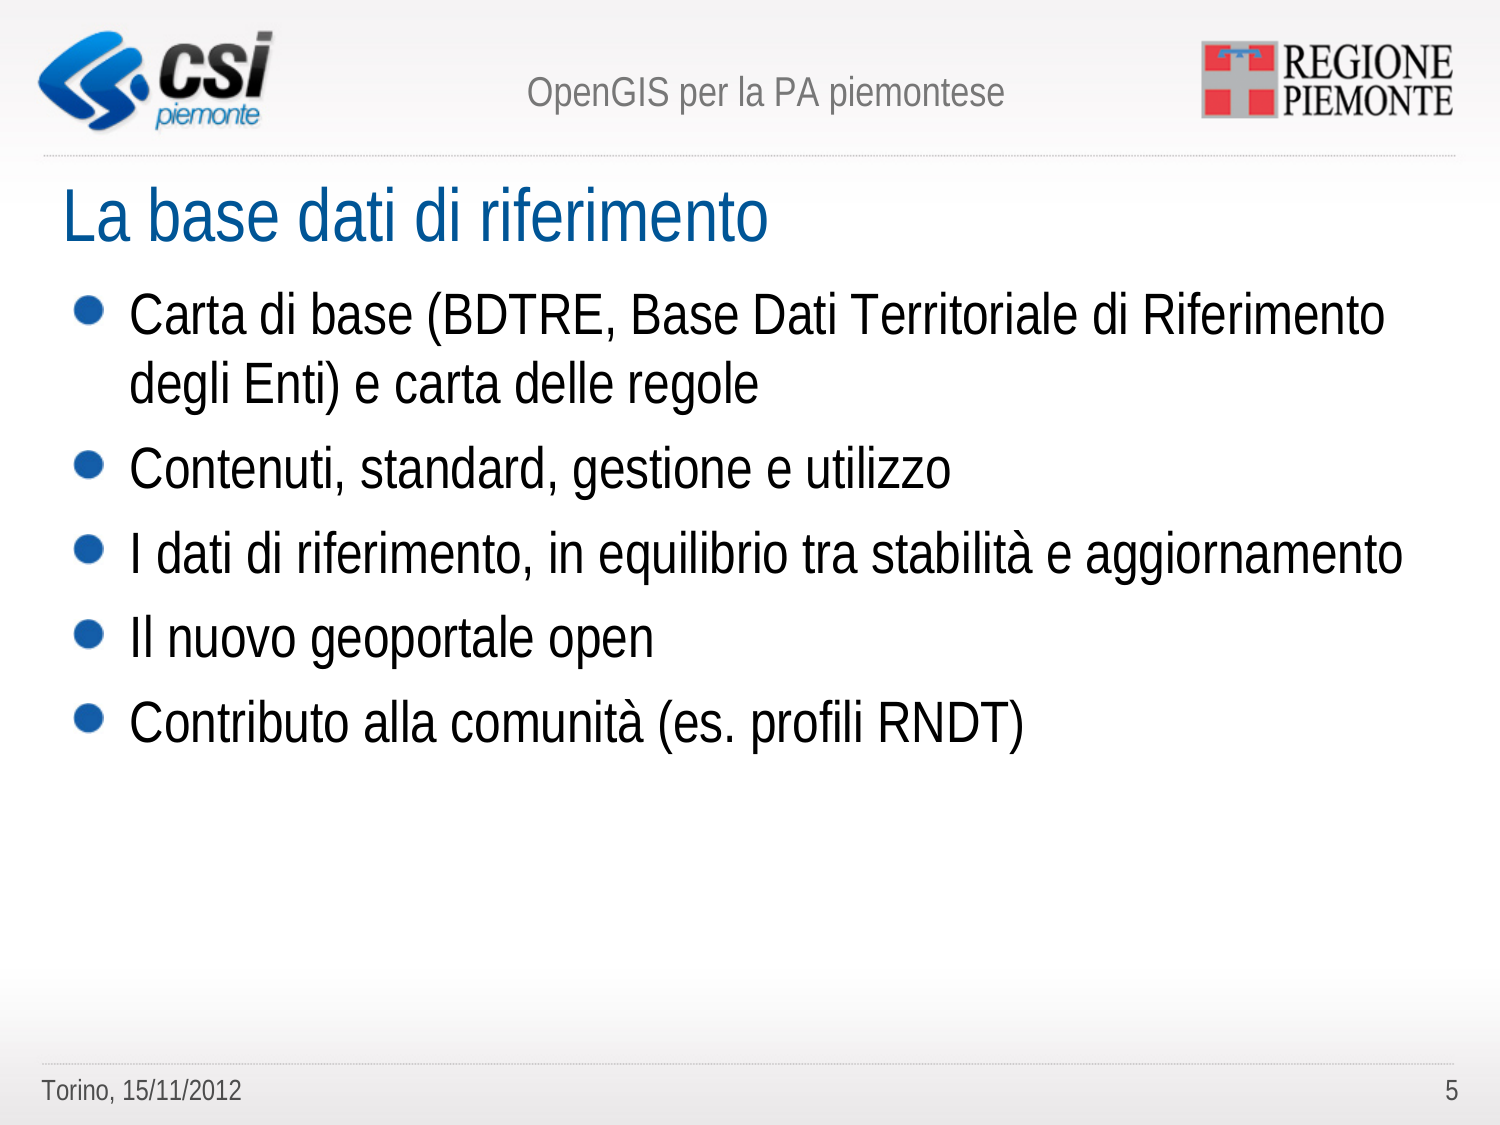

# La base dati di riferimento
Carta di base (BDTRE, Base Dati Territoriale di Riferimento degli Enti) e carta delle regole
Contenuti, standard, gestione e utilizzo
I dati di riferimento, in equilibrio tra stabilità e aggiornamento
Il nuovo geoportale open
Contributo alla comunità (es. profili RNDT)